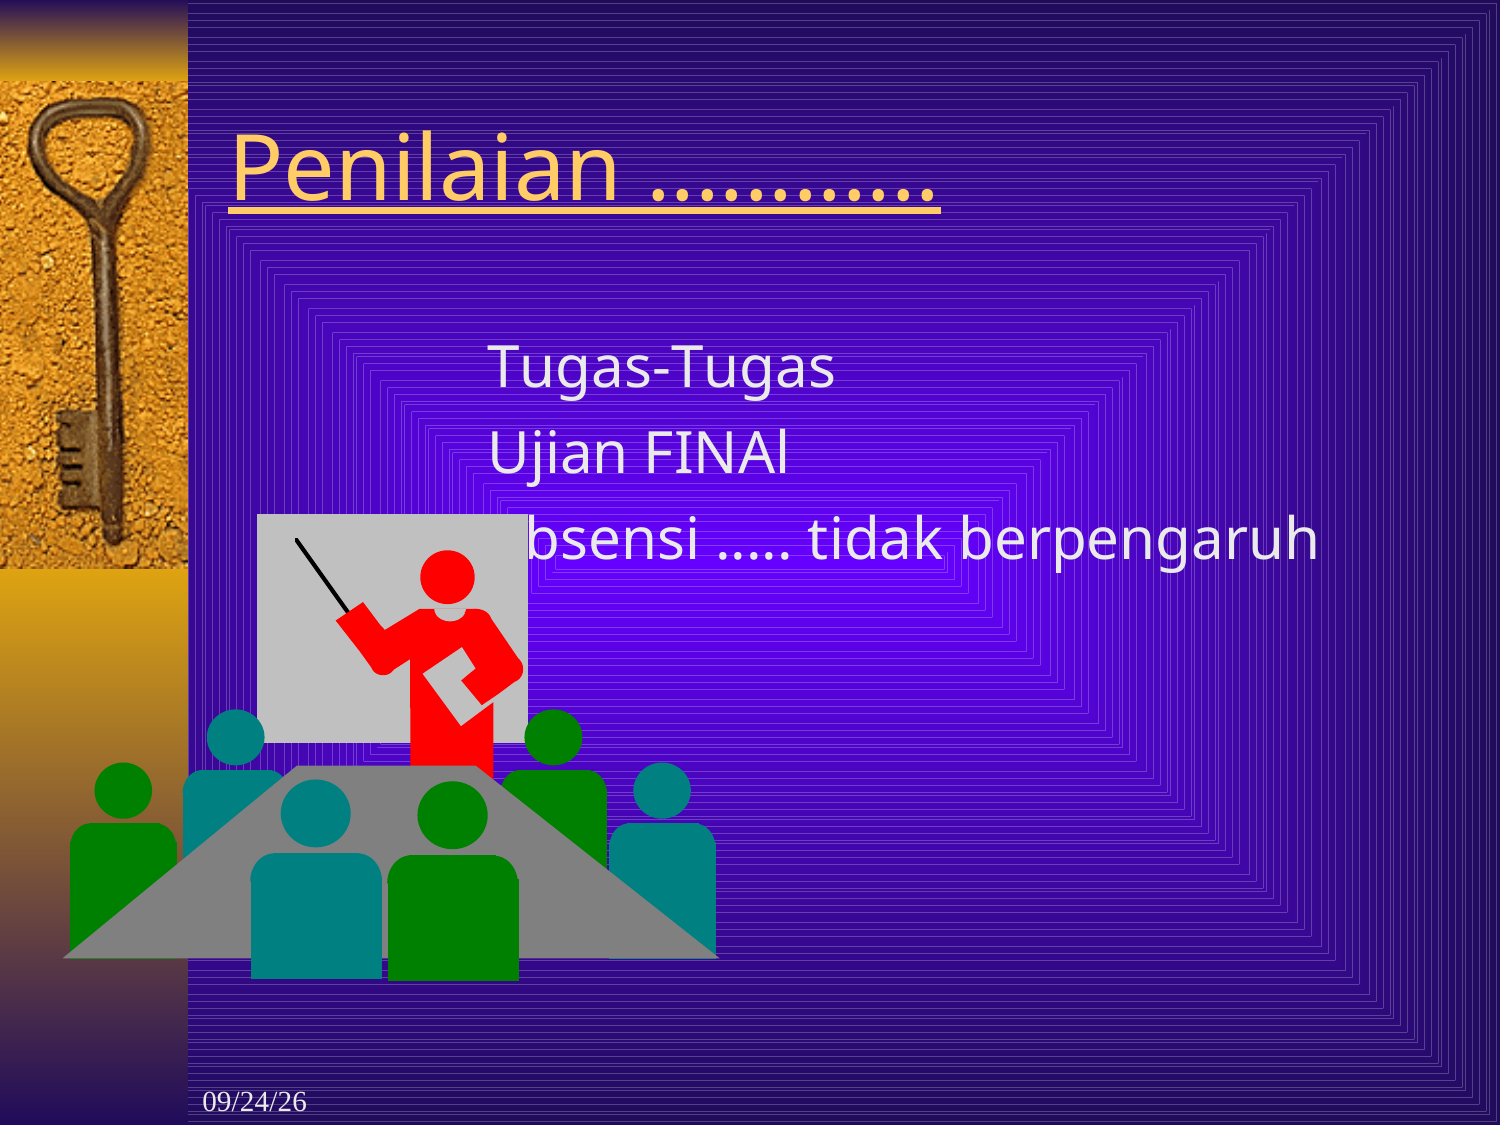

# Penilaian ............
Tugas-Tugas
Ujian FINAl
Absensi ..... tidak berpengaruh